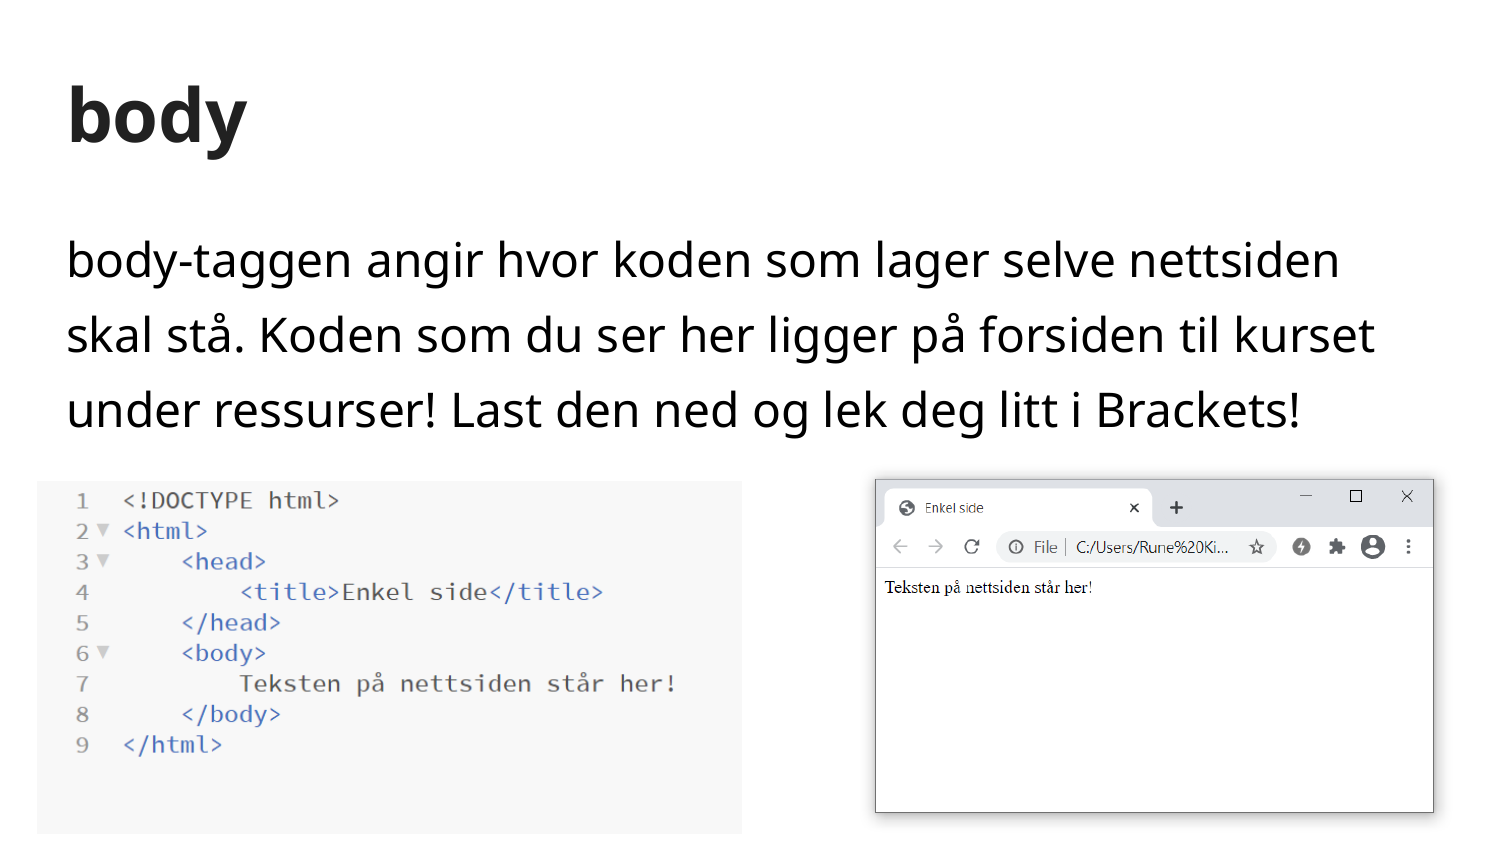

# body
body-taggen angir hvor koden som lager selve nettsiden skal stå. Koden som du ser her ligger på forsiden til kurset under ressurser! Last den ned og lek deg litt i Brackets!